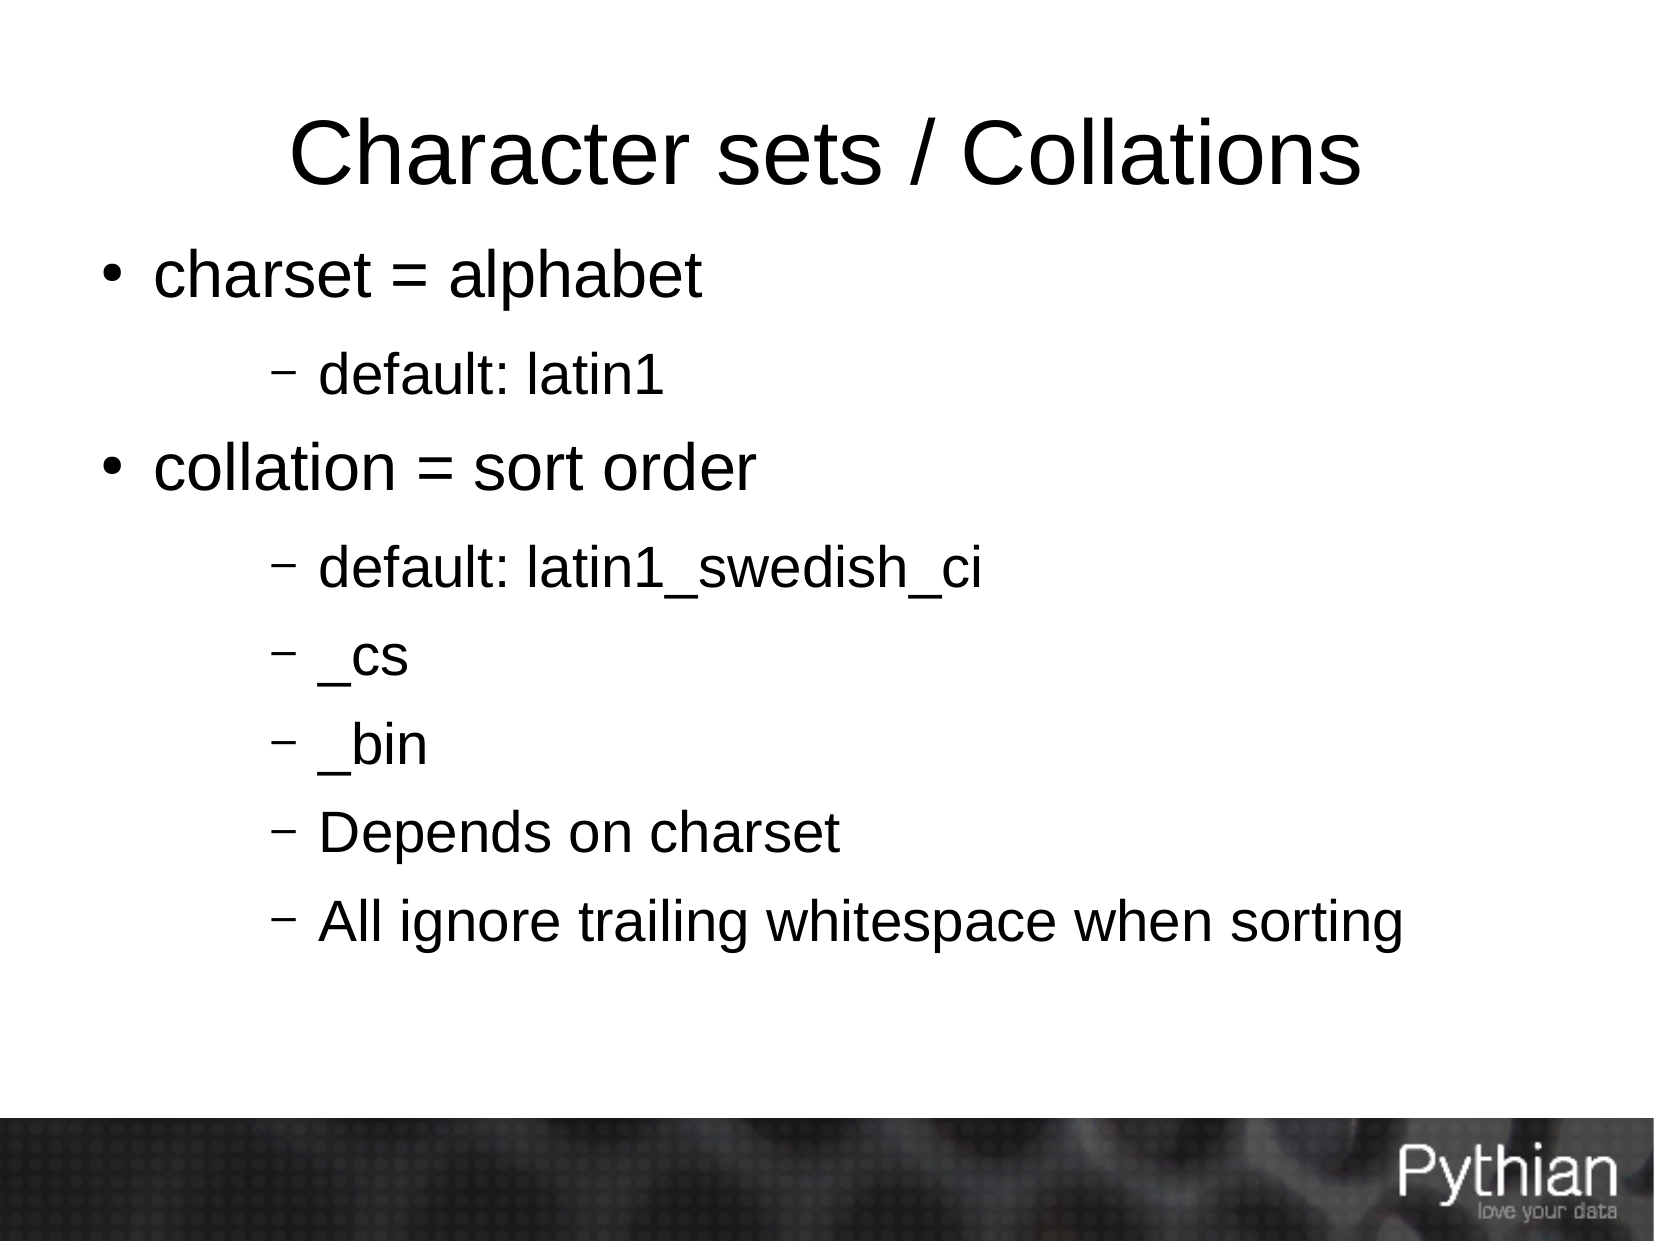

# Character sets / Collations
charset = alphabet
default: latin1
collation = sort order
default: latin1_swedish_ci
_cs
_bin
Depends on charset
All ignore trailing whitespace when sorting